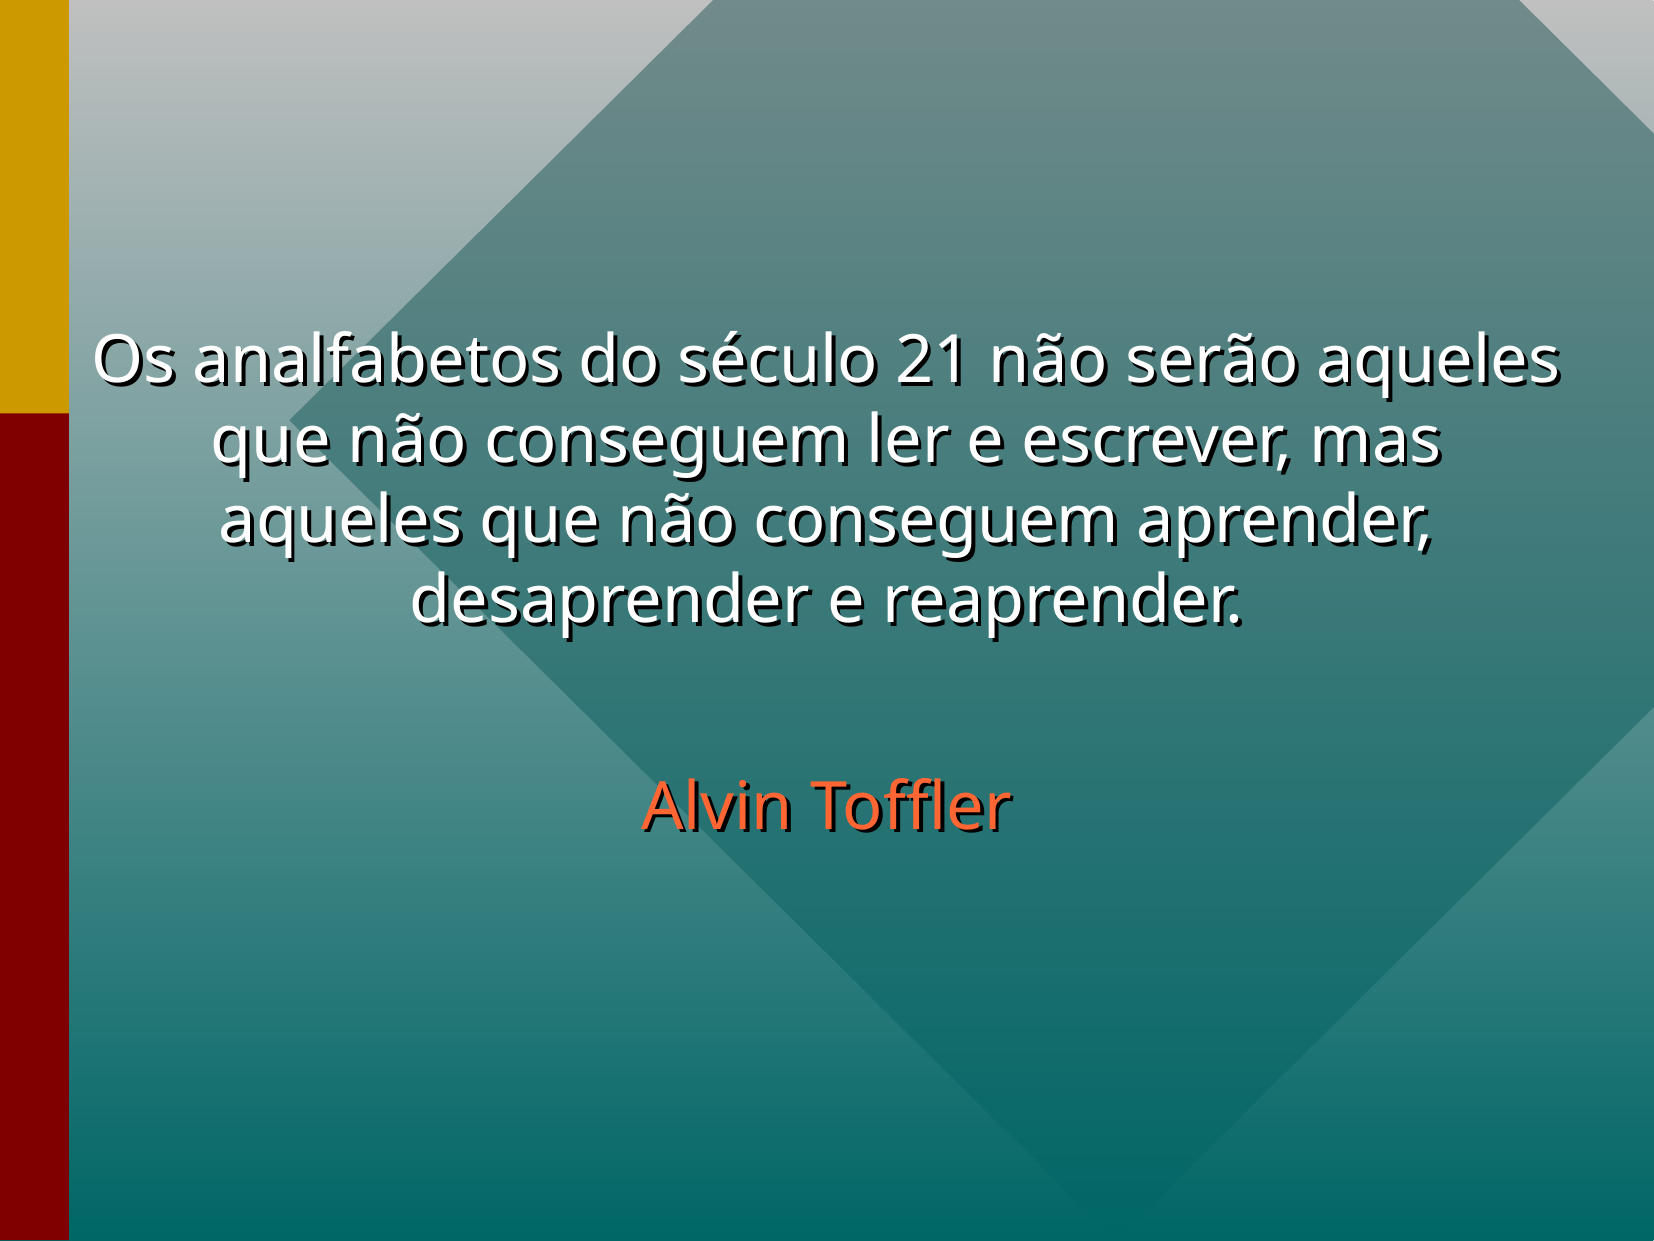

# Os analfabetos do século 21 não serão aqueles que não conseguem ler e escrever, mas aqueles que não conseguem aprender, desaprender e reaprender.
Alvin Toffler